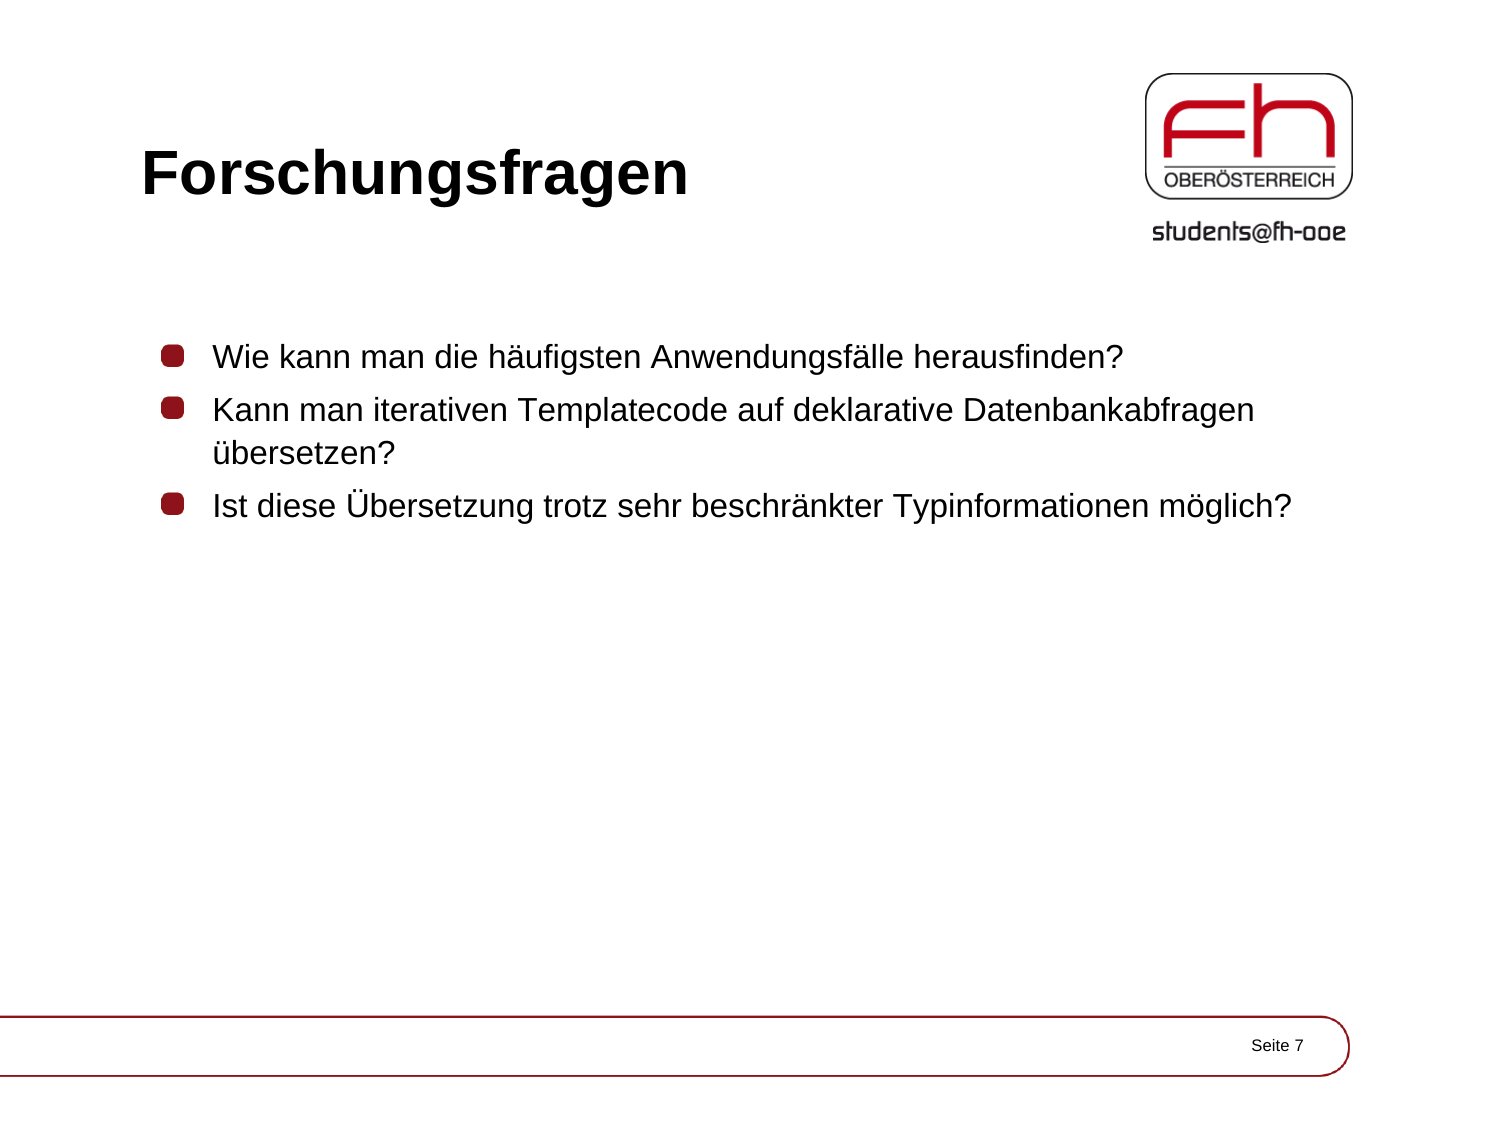

# Forschungsfragen
Wie kann man die häufigsten Anwendungsfälle herausfinden?
Kann man iterativen Templatecode auf deklarative Datenbankabfragen übersetzen?
Ist diese Übersetzung trotz sehr beschränkter Typinformationen möglich?
Seite